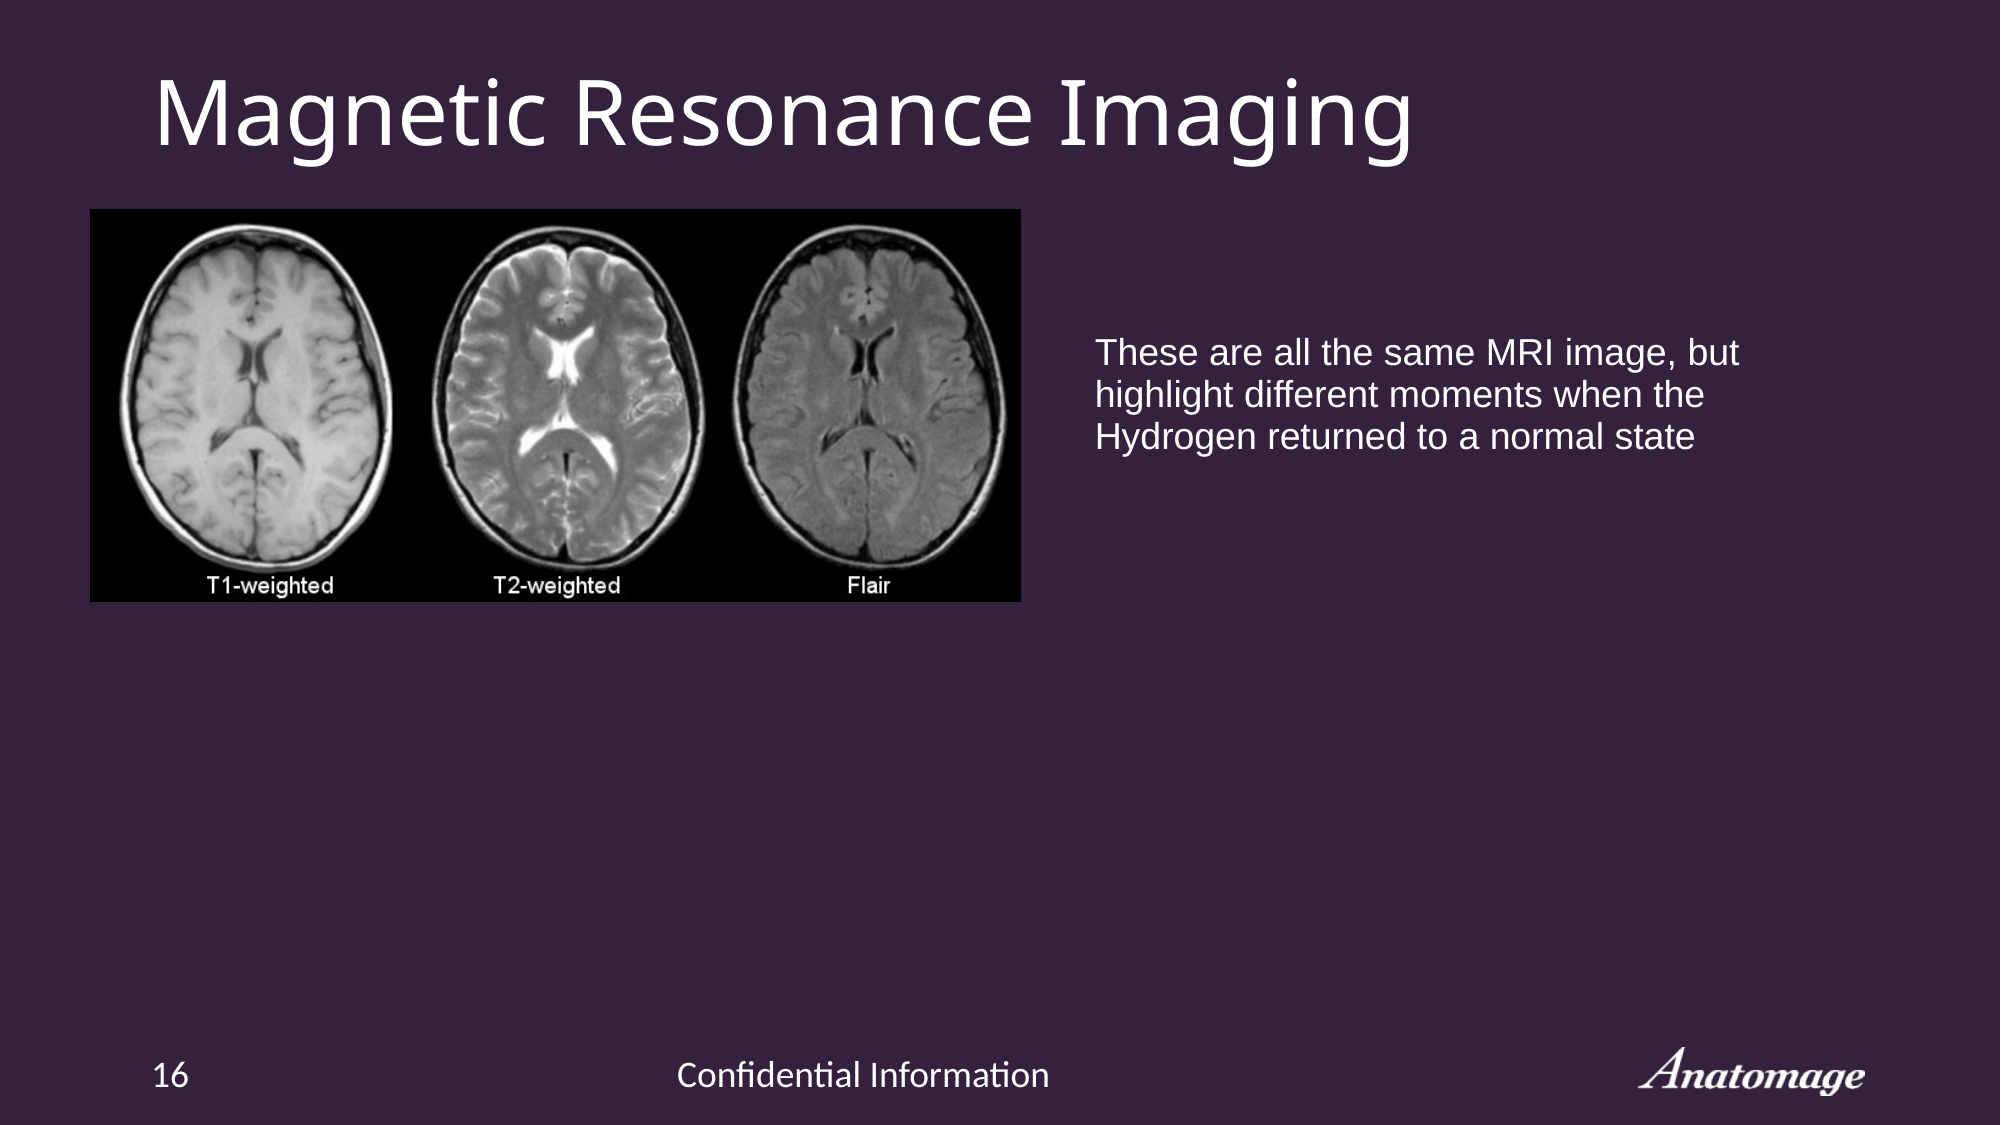

# Magnetic Resonance Imaging
These are all the same MRI image, but highlight different moments when the Hydrogen returned to a normal state
Confidential Information